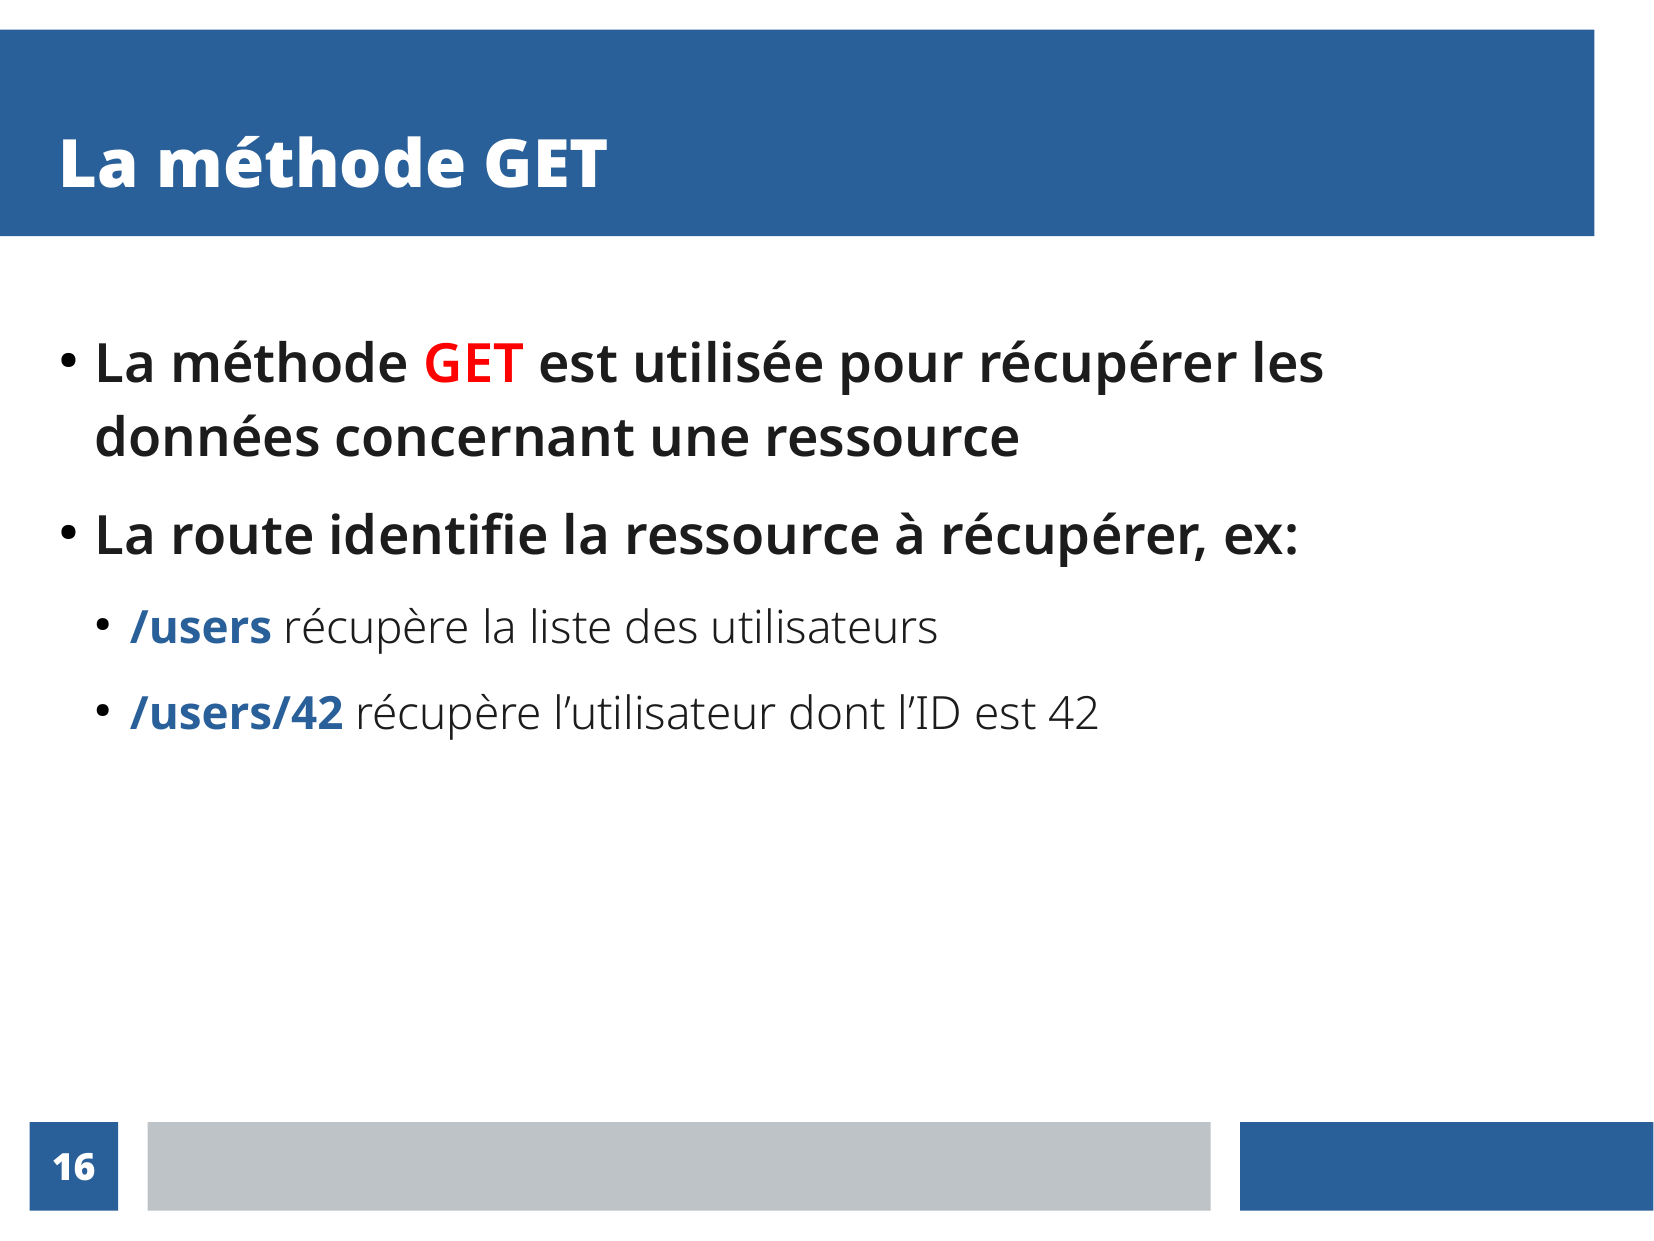

# La méthode GET
La méthode GET est utilisée pour récupérer les données concernant une ressource
La route identifie la ressource à récupérer, ex:
/users récupère la liste des utilisateurs
/users/42 récupère l’utilisateur dont l’ID est 42
16